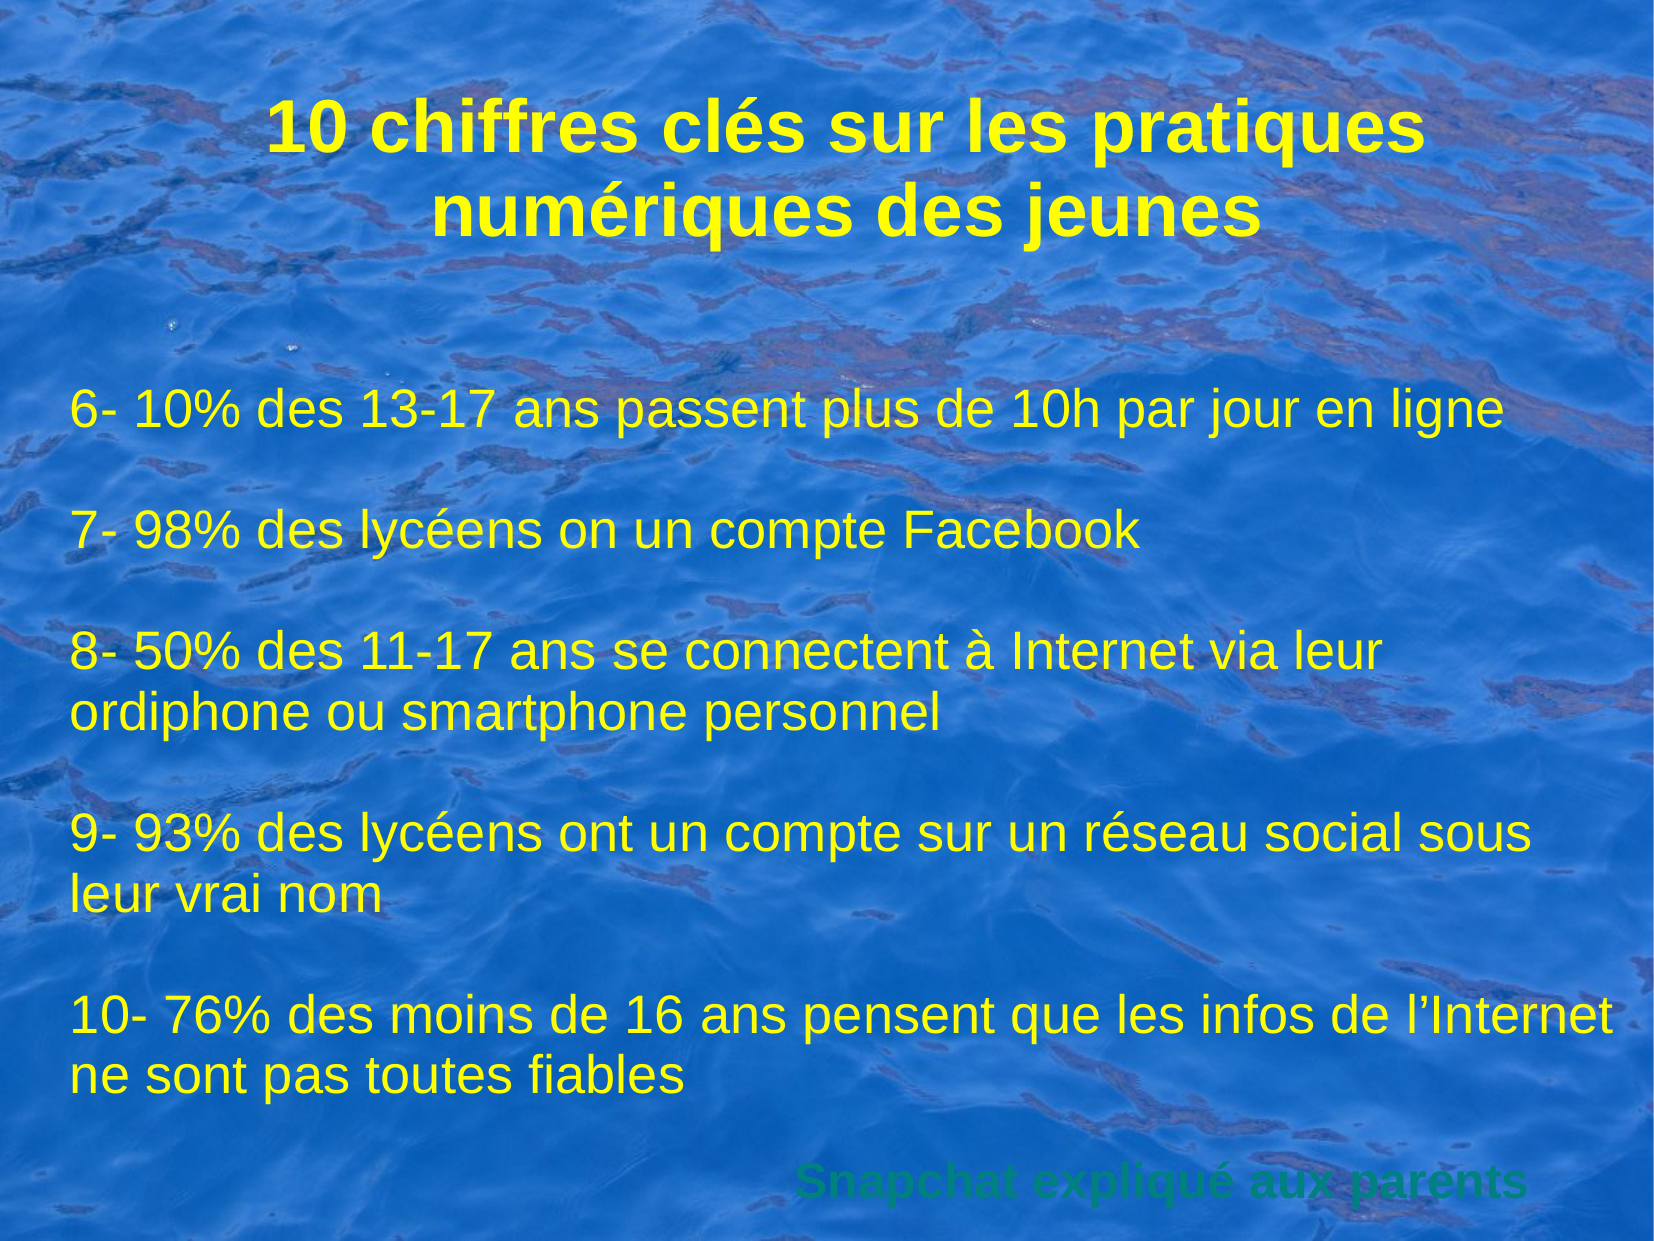

10 chiffres clés sur les pratiques numériques des jeunes
6- 10% des 13-17 ans passent plus de 10h par jour en ligne
7- 98% des lycéens on un compte Facebook
8- 50% des 11-17 ans se connectent à Internet via leur ordiphone ou smartphone personnel
9- 93% des lycéens ont un compte sur un réseau social sous leur vrai nom
10- 76% des moins de 16 ans pensent que les infos de l’Internet ne sont pas toutes fiables
Snapchat expliqué aux parents